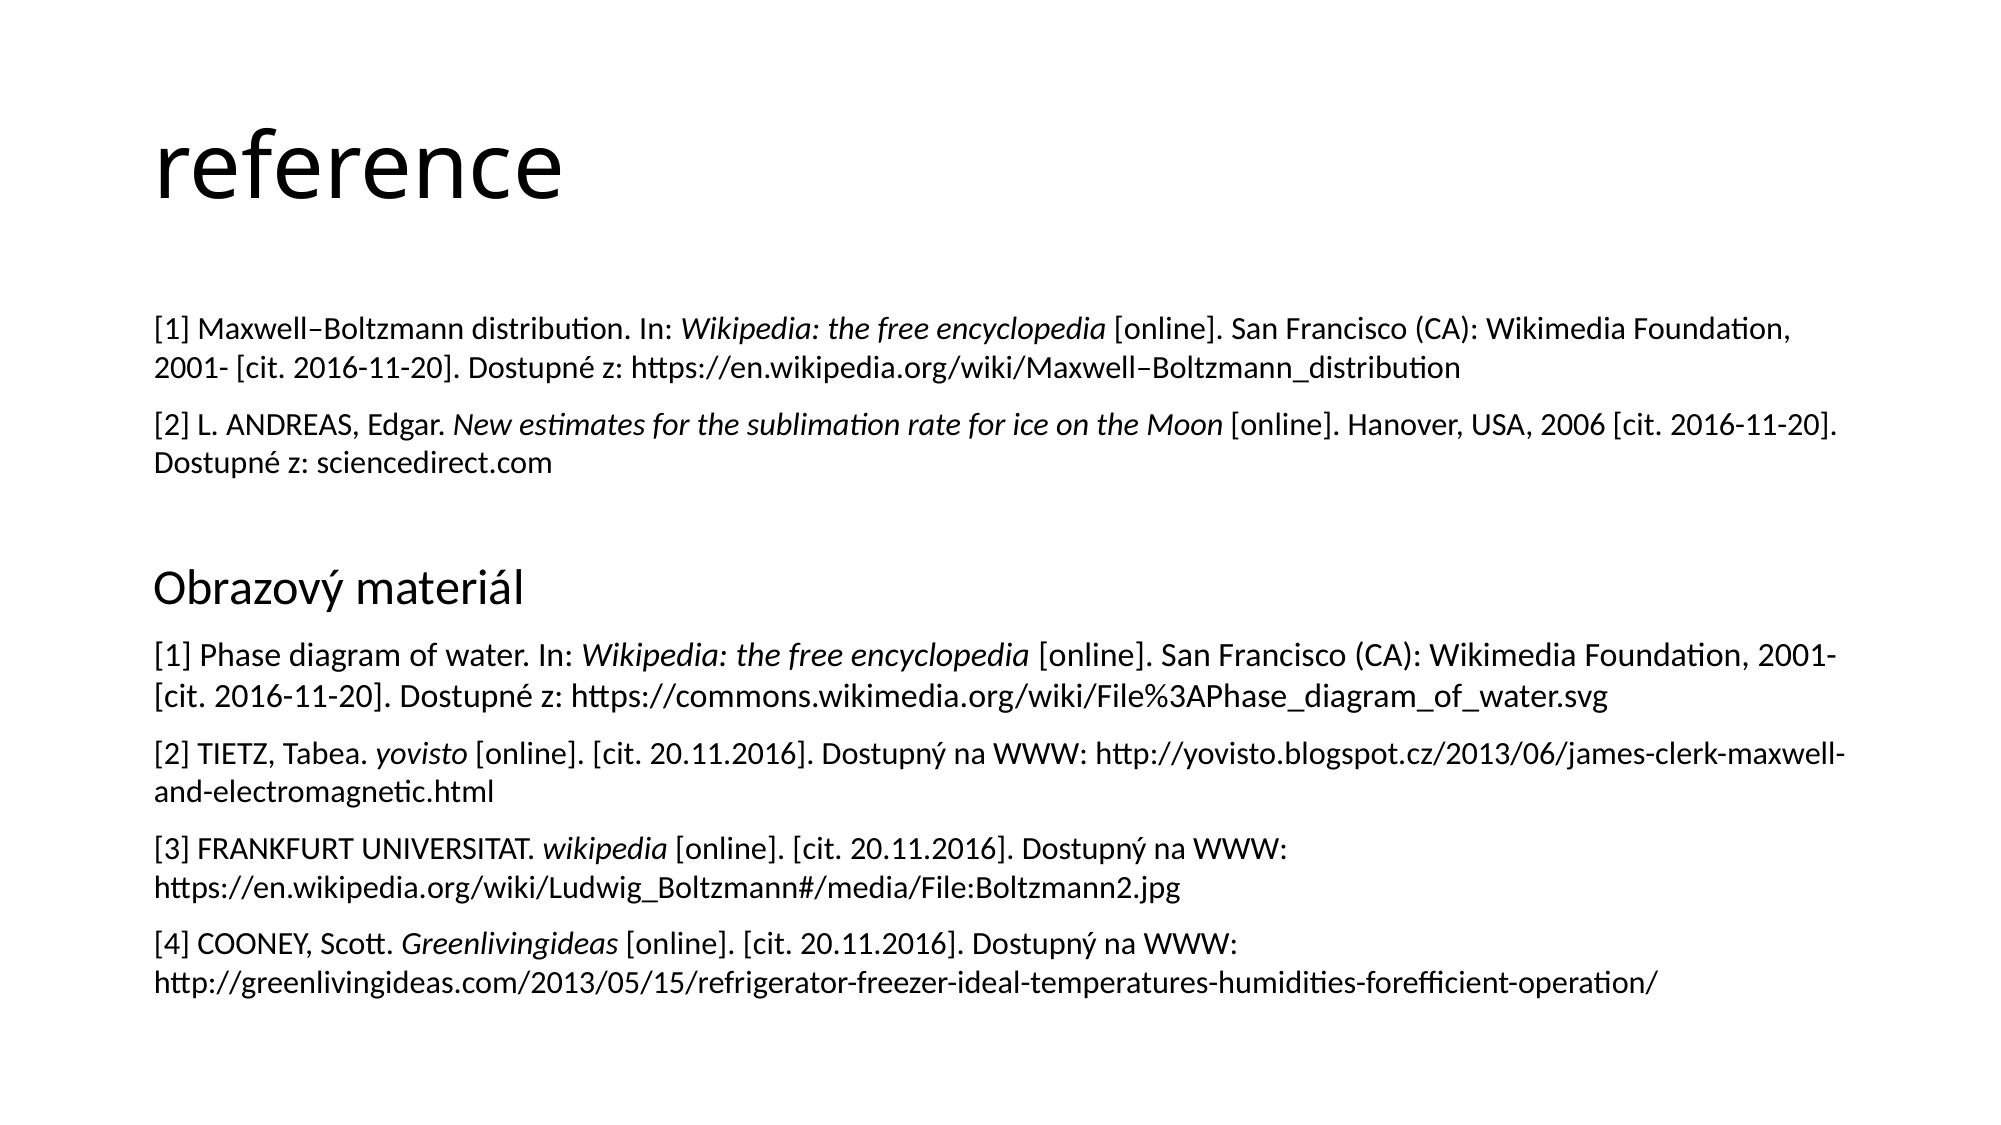

# reference
[1] Maxwell–Boltzmann distribution. In: Wikipedia: the free encyclopedia [online]. San Francisco (CA): Wikimedia Foundation, 2001- [cit. 2016-11-20]. Dostupné z: https://en.wikipedia.org/wiki/Maxwell–Boltzmann_distribution
[2] L. ANDREAS, Edgar. New estimates for the sublimation rate for ice on the Moon [online]. Hanover, USA, 2006 [cit. 2016-11-20]. Dostupné z: sciencedirect.com
Obrazový materiál
[1] Phase diagram of water. In: Wikipedia: the free encyclopedia [online]. San Francisco (CA): Wikimedia Foundation, 2001- [cit. 2016-11-20]. Dostupné z: https://commons.wikimedia.org/wiki/File%3APhase_diagram_of_water.svg
[2] TIETZ, Tabea. yovisto [online]. [cit. 20.11.2016]. Dostupný na WWW: http://yovisto.blogspot.cz/2013/06/james-clerk-maxwell-and-electromagnetic.html
[3] FRANKFURT UNIVERSITAT. wikipedia [online]. [cit. 20.11.2016]. Dostupný na WWW: https://en.wikipedia.org/wiki/Ludwig_Boltzmann#/media/File:Boltzmann2.jpg
[4] COONEY, Scott. Greenlivingideas [online]. [cit. 20.11.2016]. Dostupný na WWW: http://greenlivingideas.com/2013/05/15/refrigerator-freezer-ideal-temperatures-humidities-forefficient-operation/